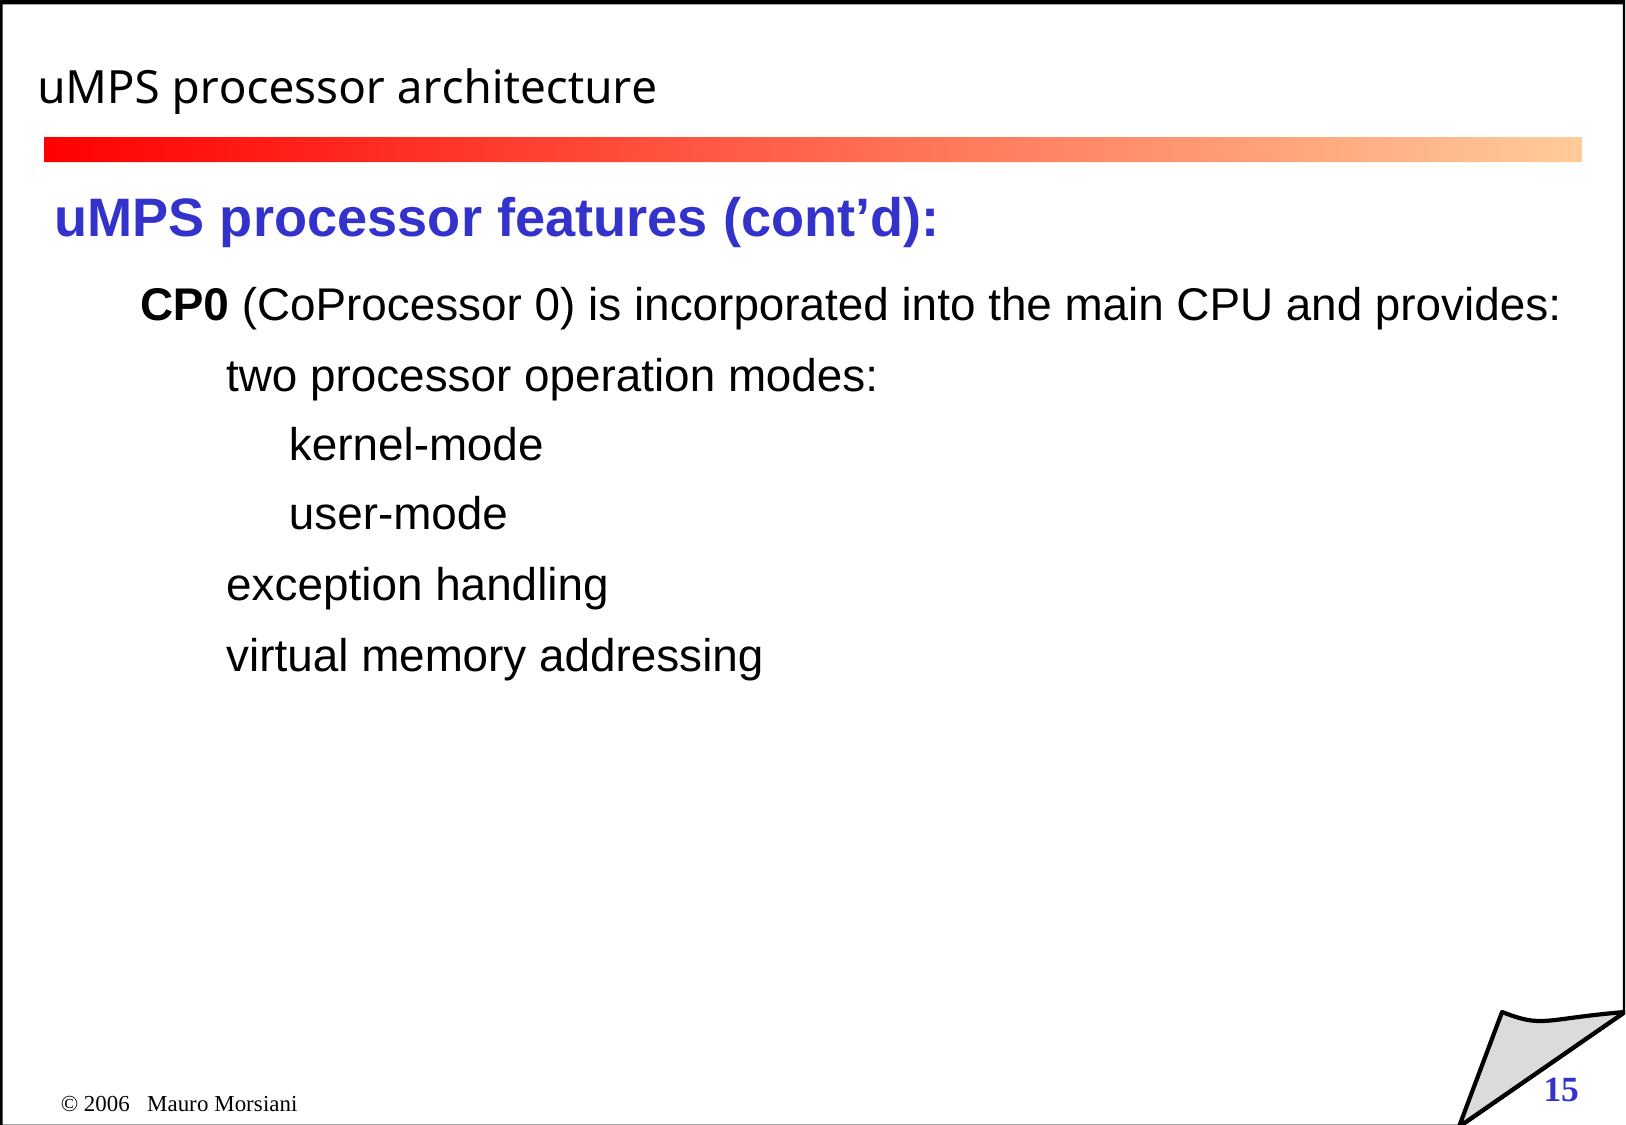

# uMPS processor architecture
uMPS processor features (cont’d):
CP0 (CoProcessor 0) is incorporated into the main CPU and provides:
two processor operation modes:
kernel-mode
user-mode
exception handling
virtual memory addressing